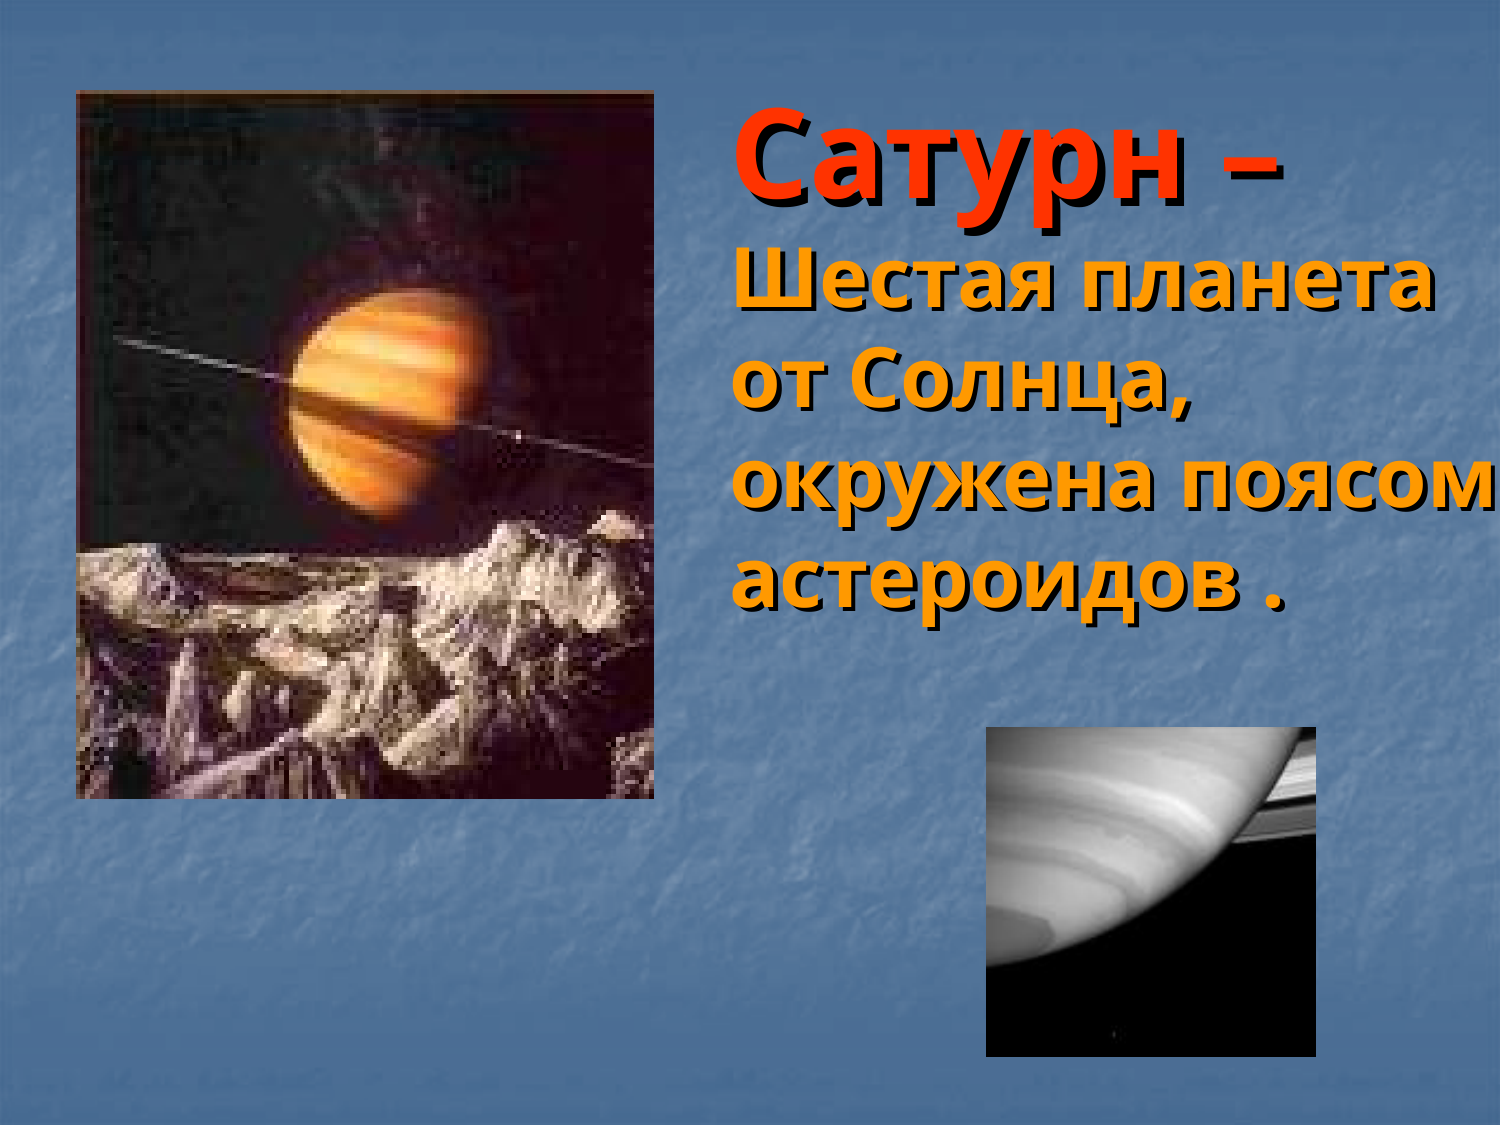

Сатурн –
Шестая планета
от Солнца,
окружена поясом
астероидов .